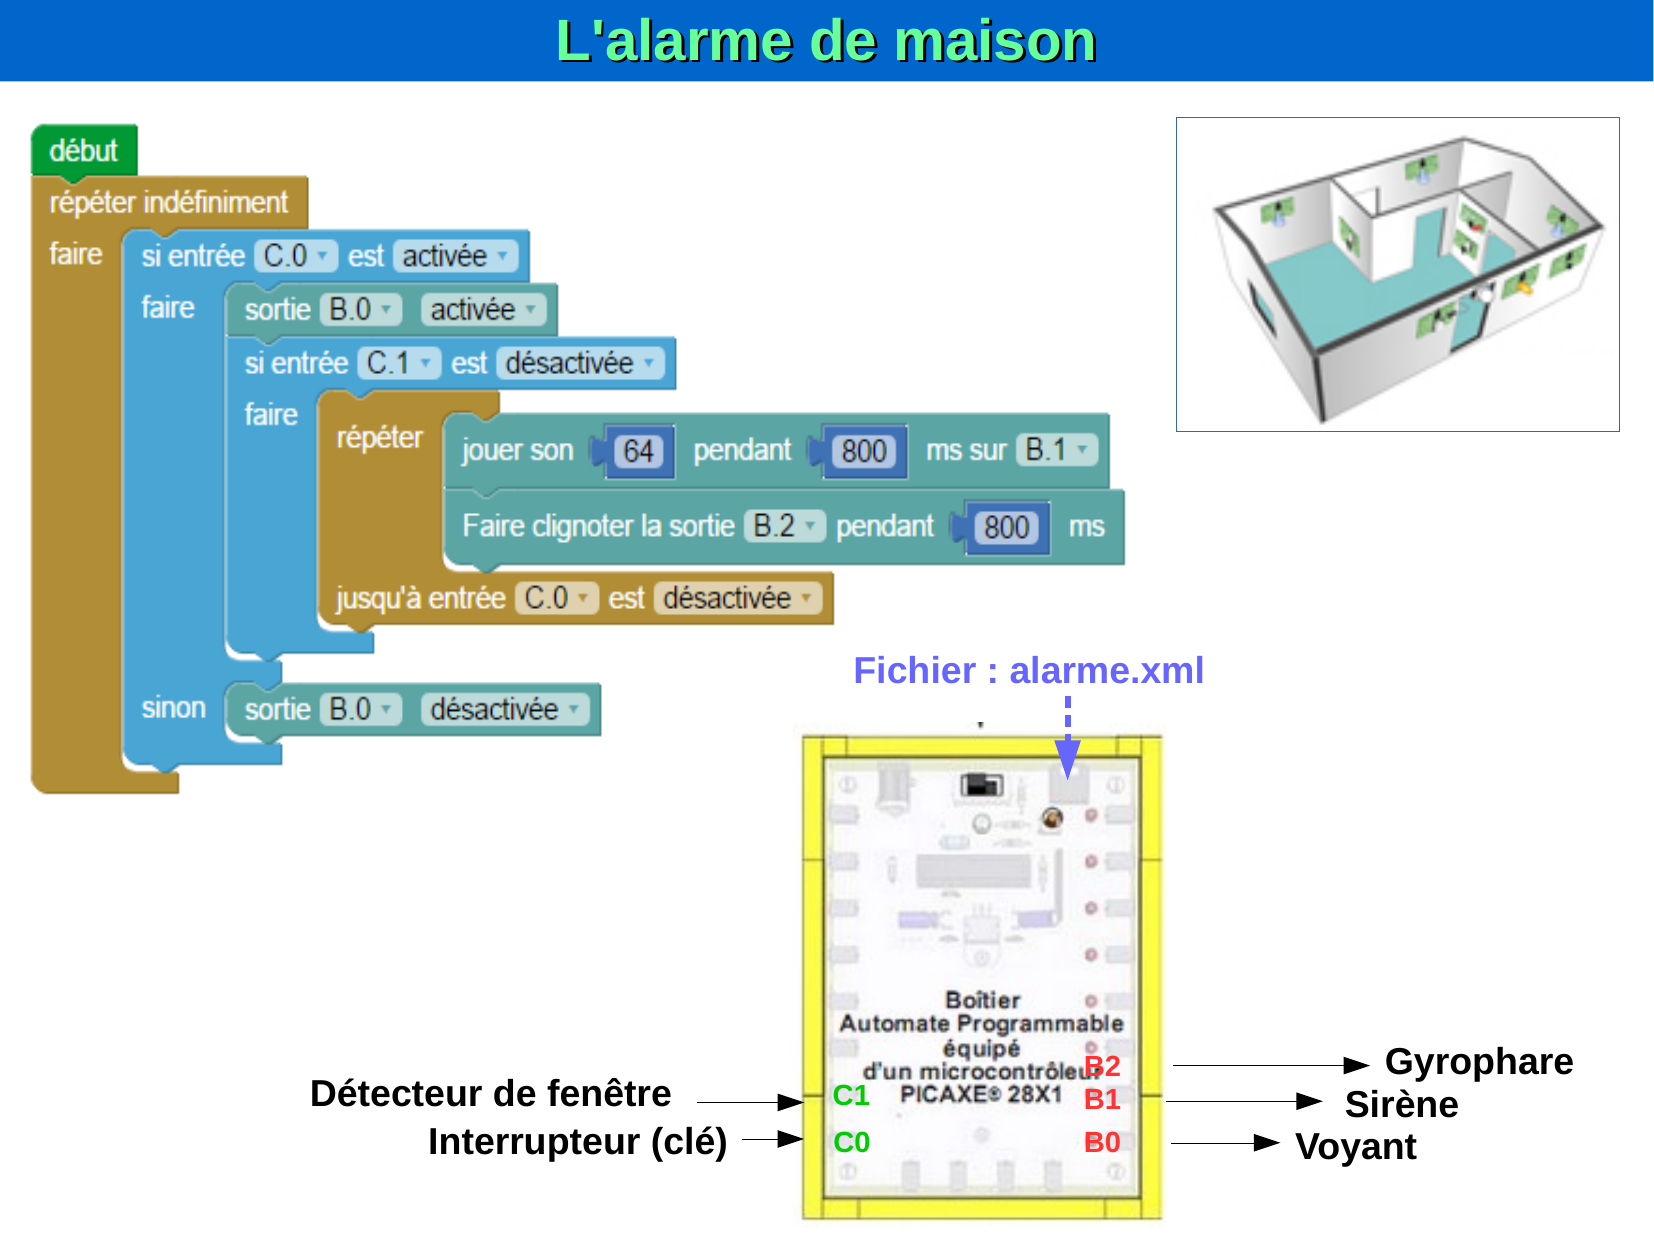

L'alarme de maison
Fichier : alarme.xml
B2
B1
Gyrophare
Détecteur de fenêtre
C1
Sirène
Interrupteur (clé)
Voyant
C0
B0